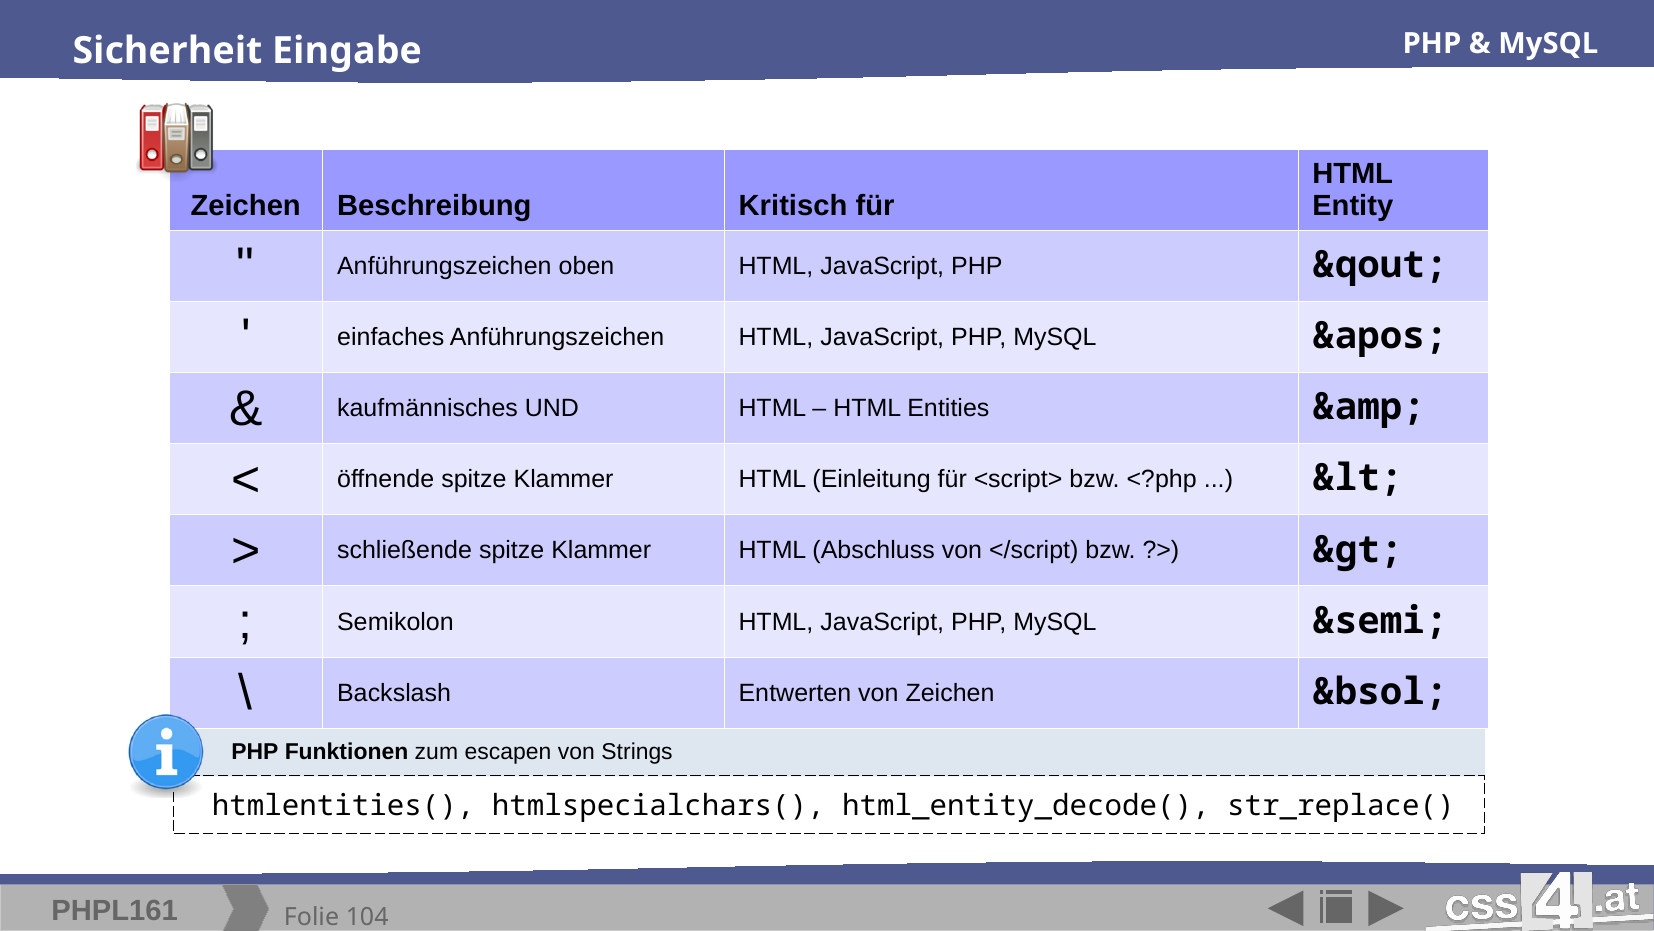

PHP & MySQL
Sicherheit Eingabe
| Zeichen | Beschreibung | Kritisch für | HTML Entity |
| --- | --- | --- | --- |
| " | Anführungszeichen oben | HTML, JavaScript, PHP | &qout; |
| ' | einfaches Anführungszeichen | HTML, JavaScript, PHP, MySQL | &apos; |
| & | kaufmännisches UND | HTML – HTML Entities | &amp; |
| < | öffnende spitze Klammer | HTML (Einleitung für <script> bzw. <?php ...) | &lt; |
| > | schließende spitze Klammer | HTML (Abschluss von </script) bzw. ?>) | &gt; |
| ; | Semikolon | HTML, JavaScript, PHP, MySQL | &semi; |
| \ | Backslash | Entwerten von Zeichen | &bsol; |
PHP Funktionen zum escapen von Strings
htmlentities(), htmlspecialchars(), html_entity_decode(), str_replace()
PHPL161
Folie